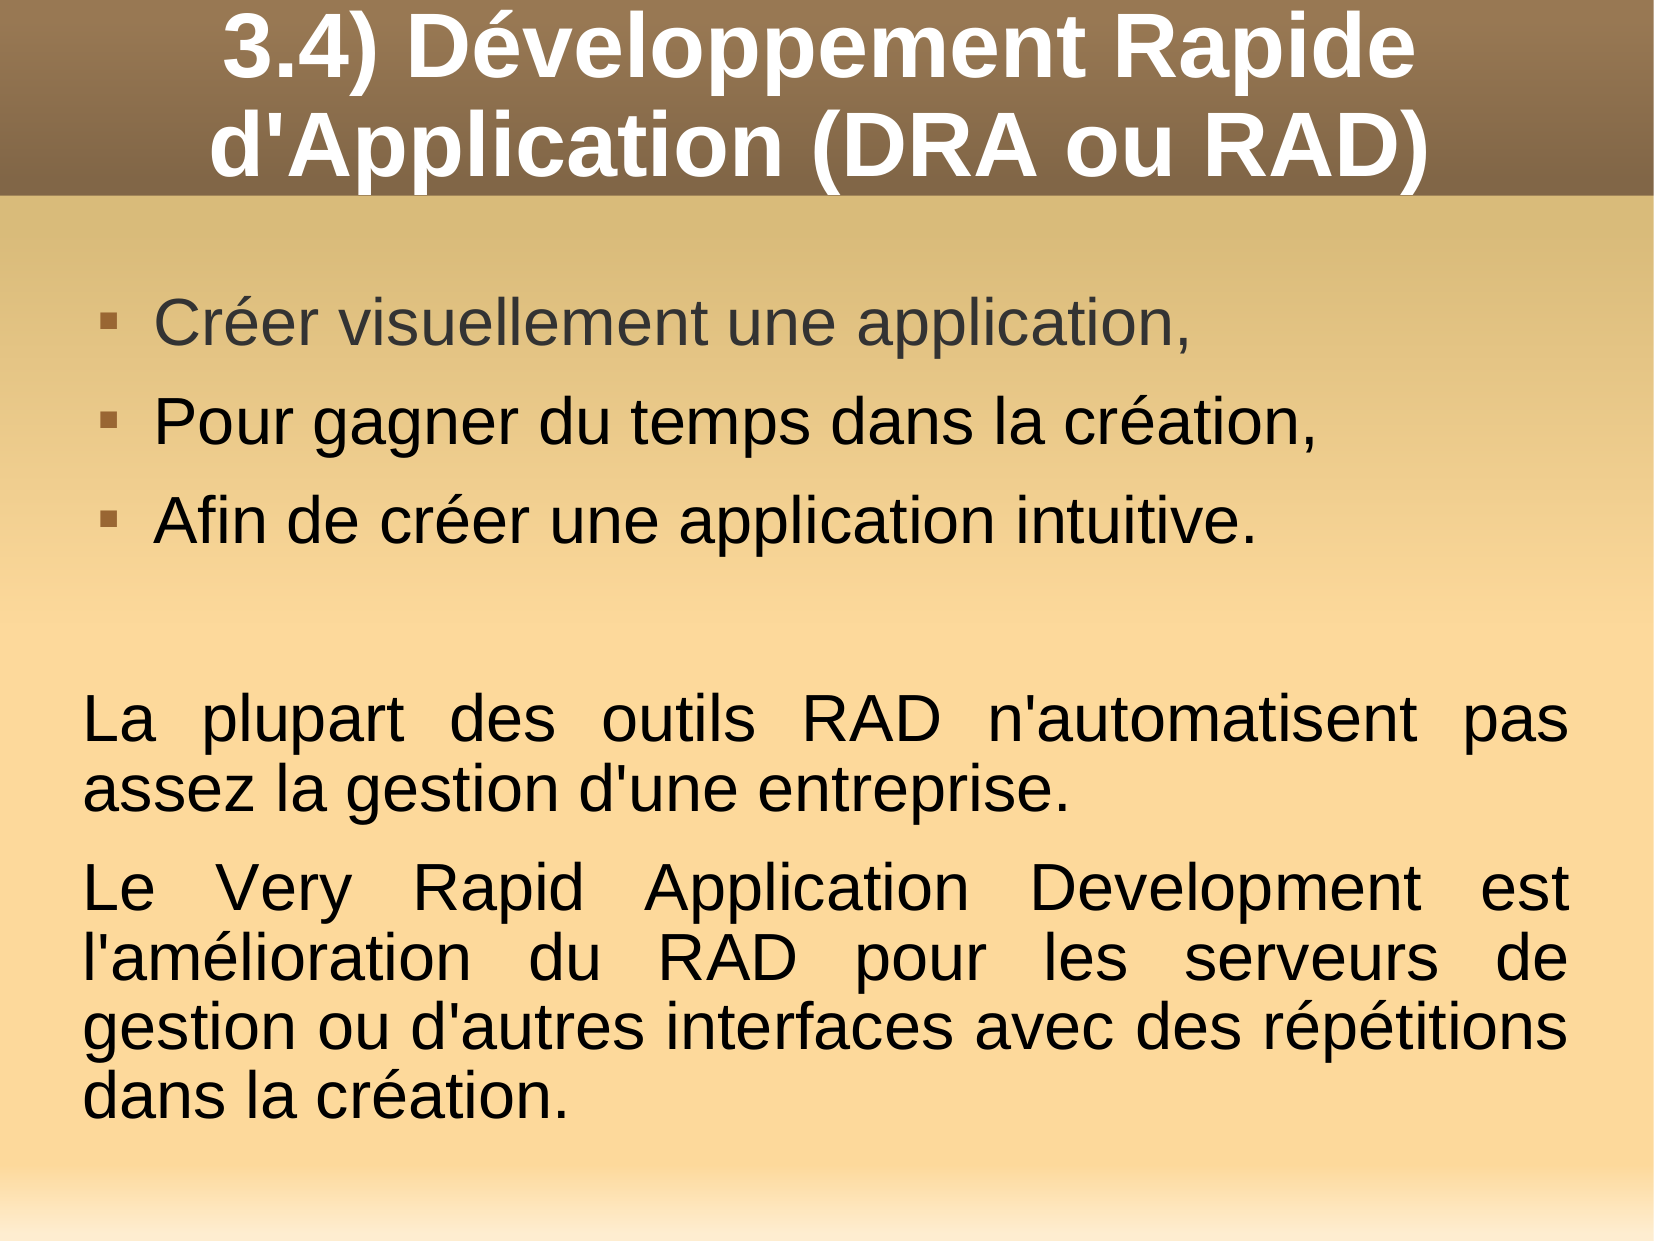

# 3.4) Développement Rapide d'Application (DRA ou RAD)‏
Créer visuellement une application,
Pour gagner du temps dans la création,
Afin de créer une application intuitive.
La plupart des outils RAD n'automatisent pas assez la gestion d'une entreprise.
Le Very Rapid Application Development est l'amélioration du RAD pour les serveurs de gestion ou d'autres interfaces avec des répétitions dans la création.